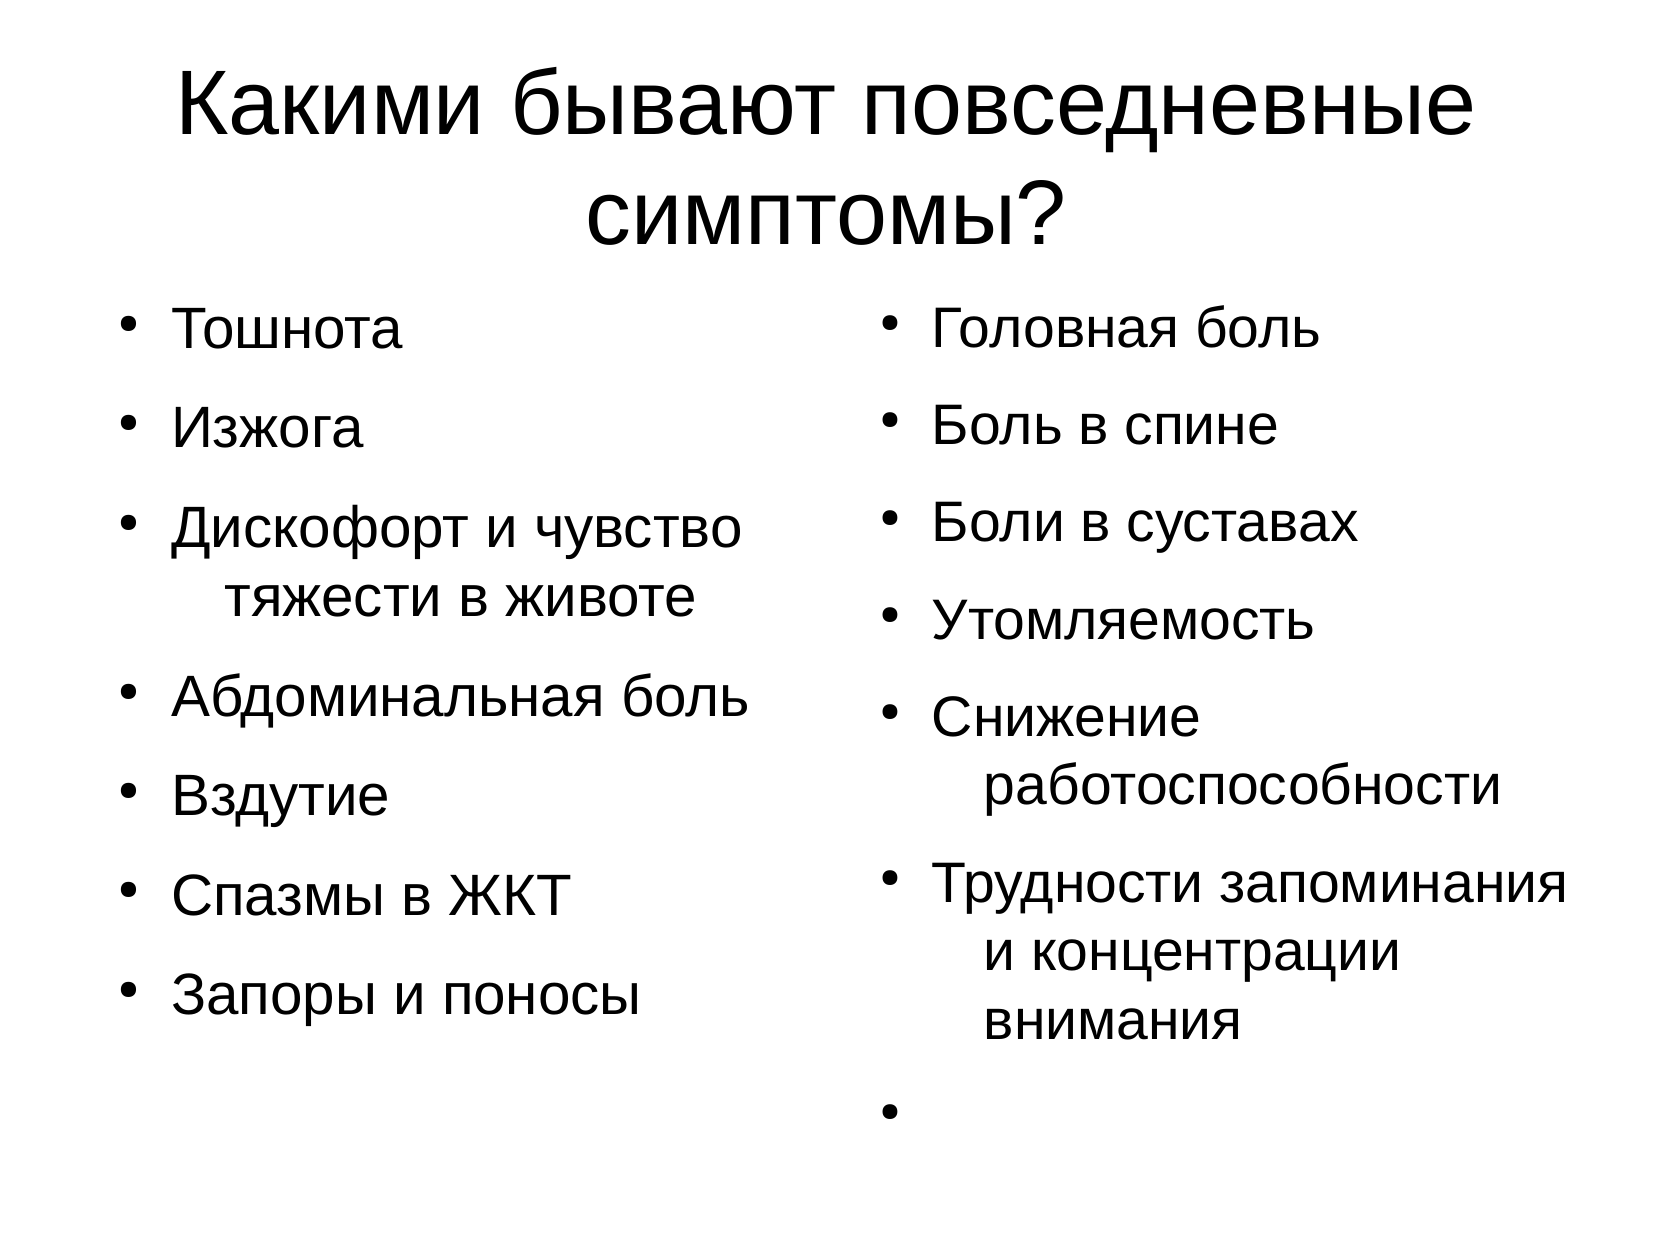

# Какими бывают повседневные симптомы?
Тошнота
Изжога
Дискофорт и чувство тяжести в животе
Абдоминальная боль
Вздутие
Спазмы в ЖКТ
Запоры и поносы
Головная боль
Боль в спине
Боли в суставах
Утомляемость
Снижение работоспособности
Трудности запоминания и концентрации внимания